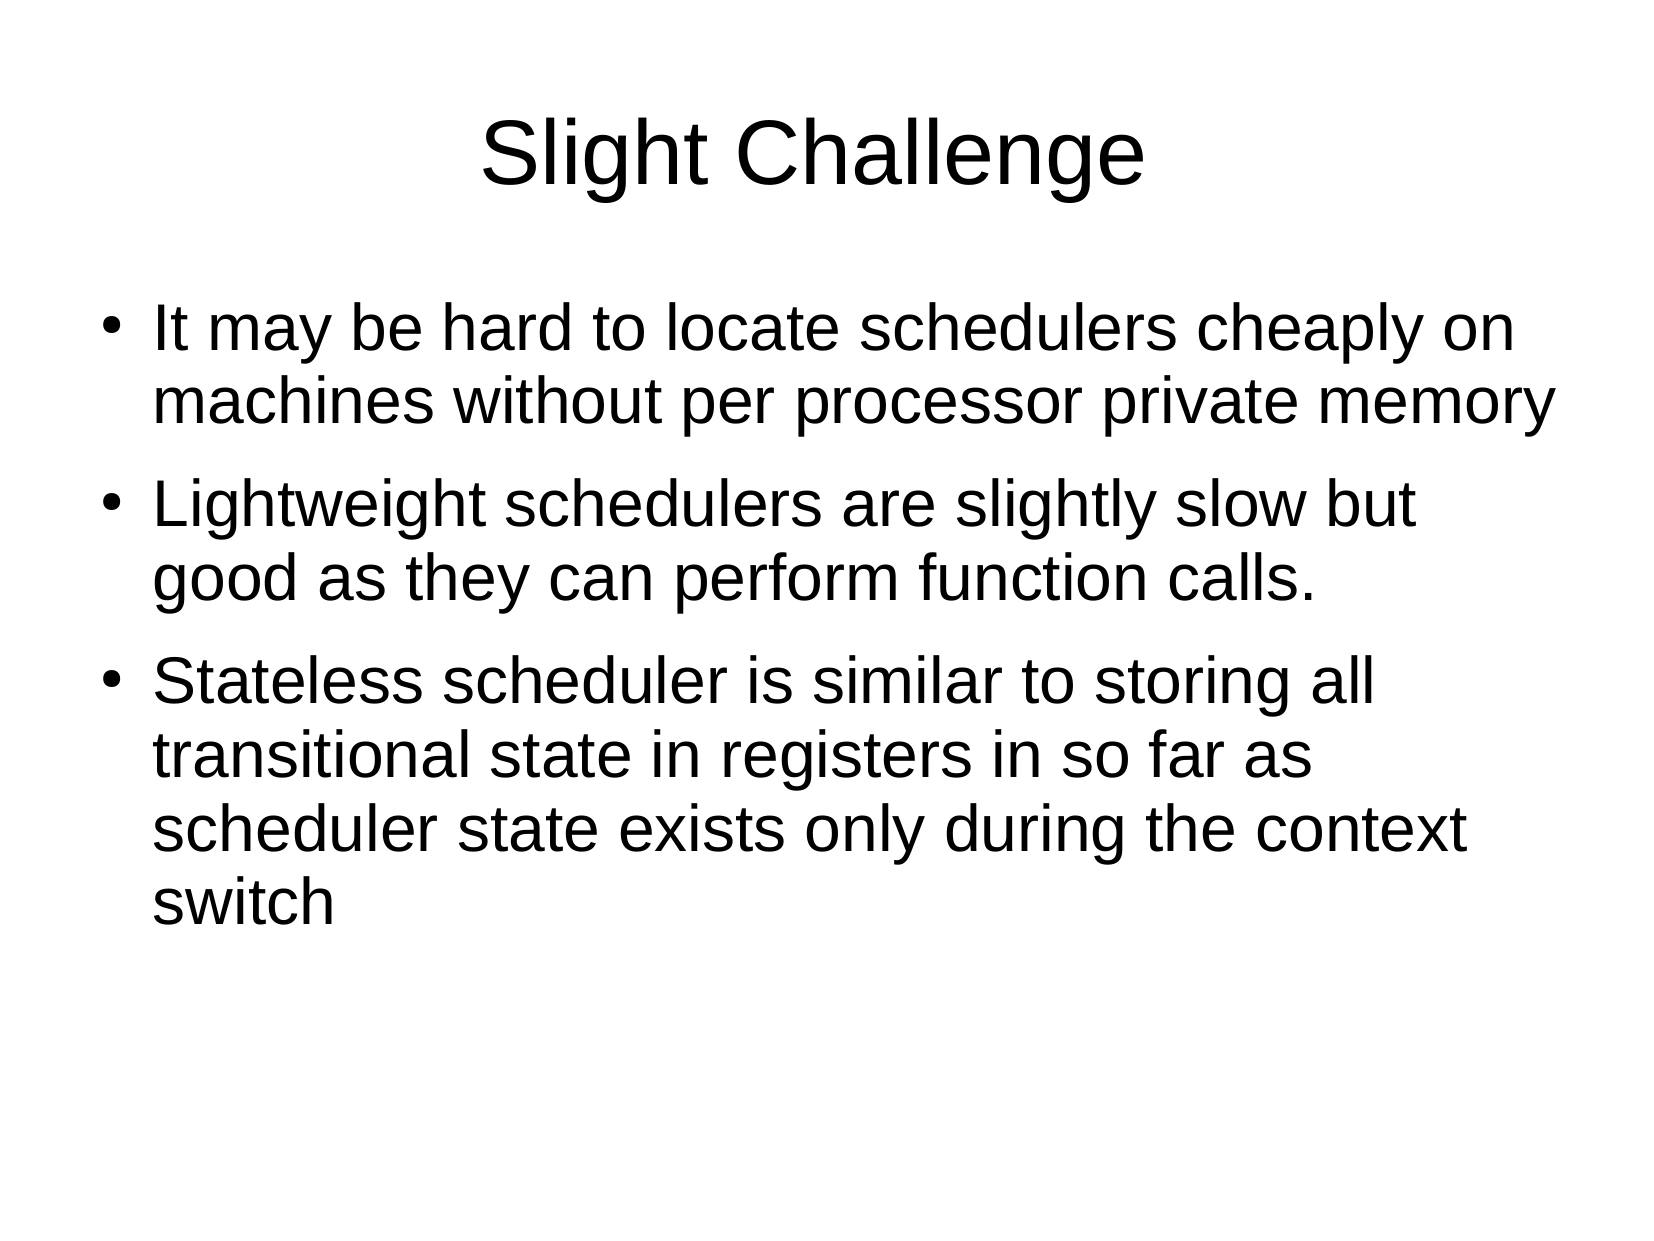

# Slight Challenge
It may be hard to locate schedulers cheaply on machines without per processor private memory
Lightweight schedulers are slightly slow but good as they can perform function calls.
Stateless scheduler is similar to storing all transitional state in registers in so far as scheduler state exists only during the context switch